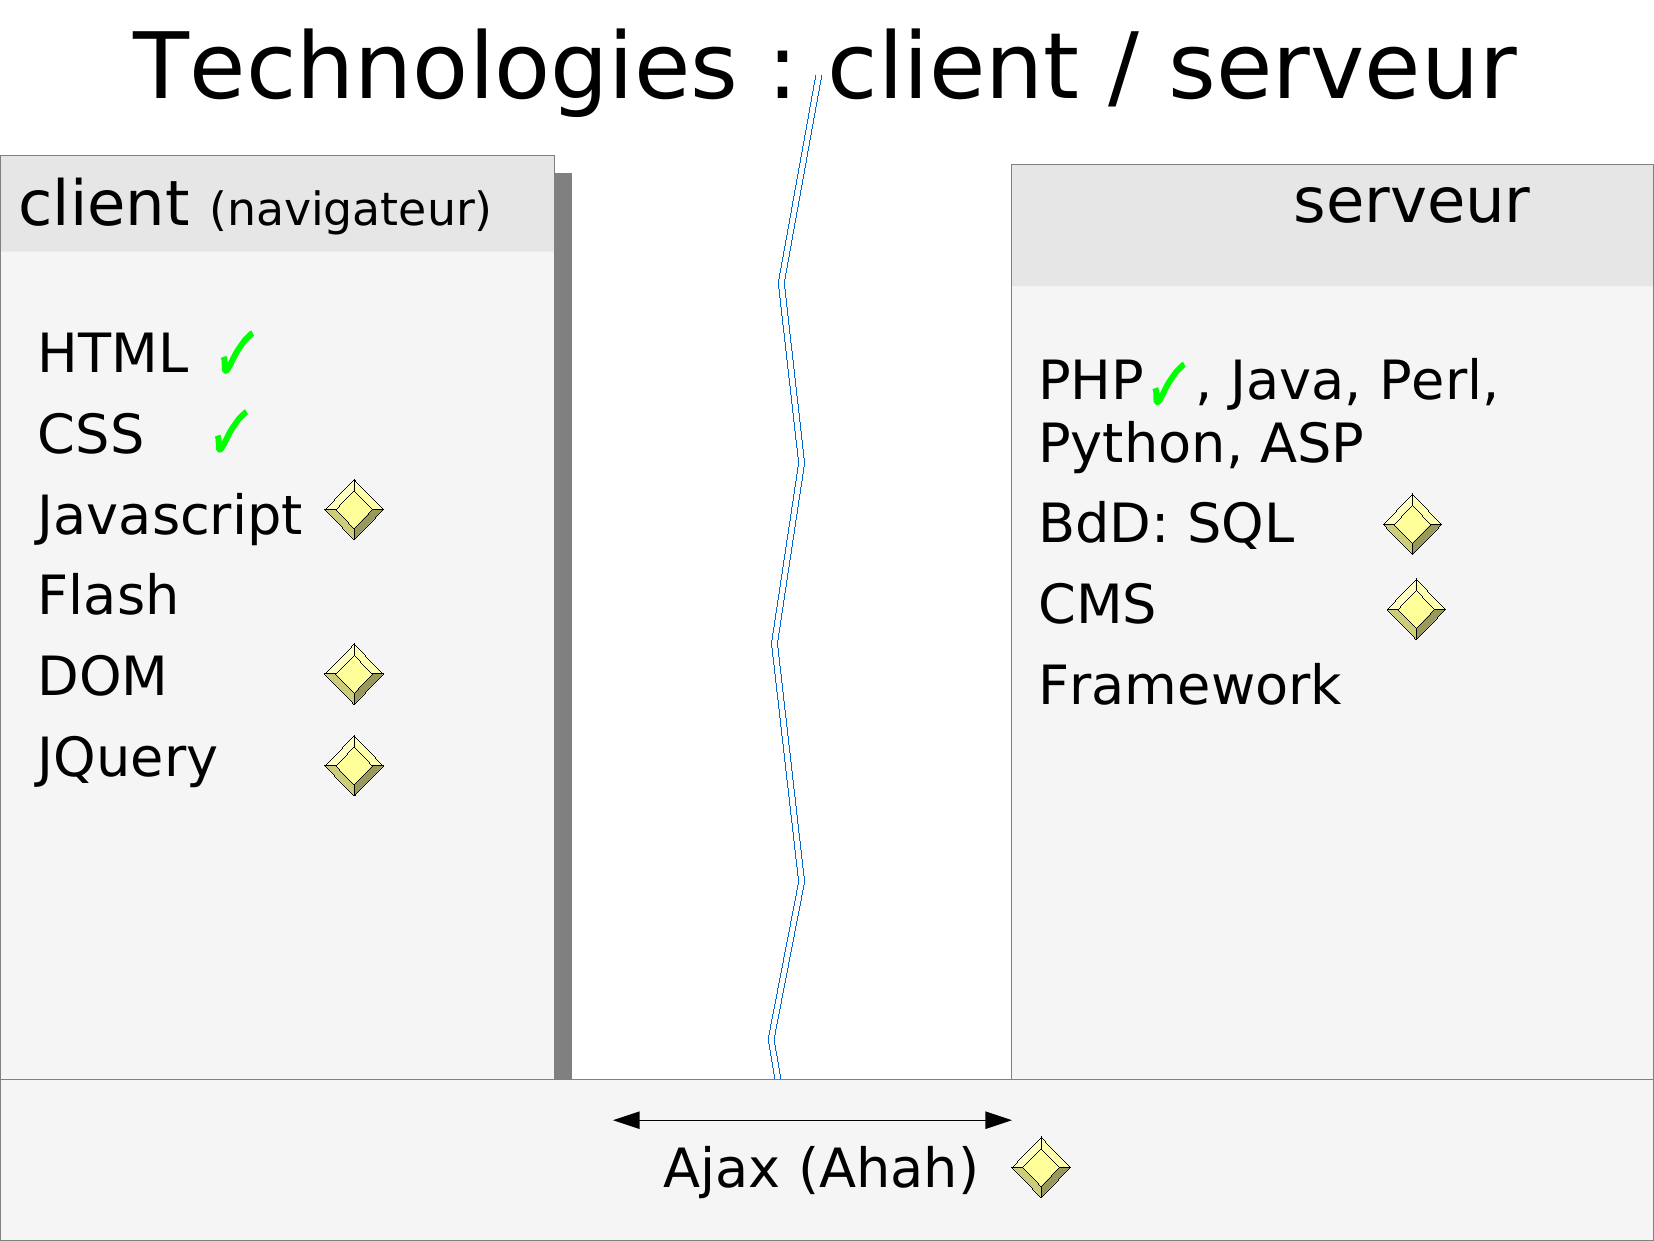

# Technologies : client / serveur
serveur
client (navigateur)
HTML
CSS
Javascript
Flash
DOM
JQuery
PHP , Java, Perl, Python, ASP
BdD: SQL
CMS
Framework
Ajax (Ahah)